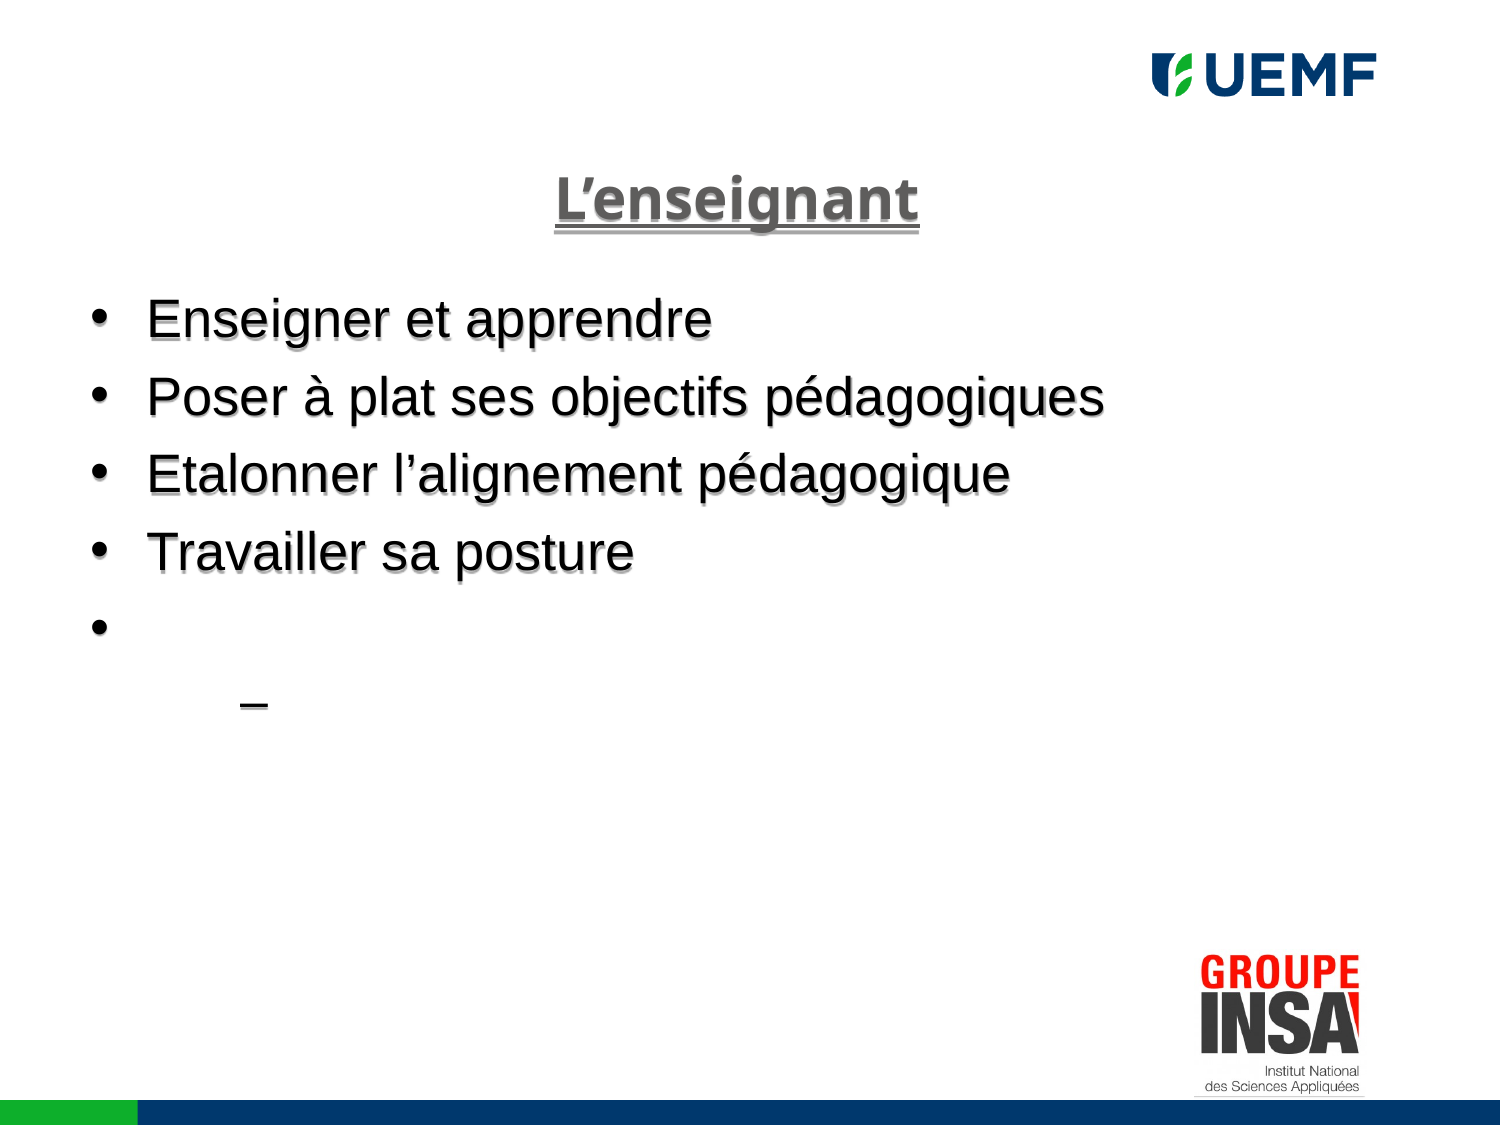

# L’enseignant
Enseigner et apprendre
Poser à plat ses objectifs pédagogiques
Etalonner l’alignement pédagogique
Travailler sa posture